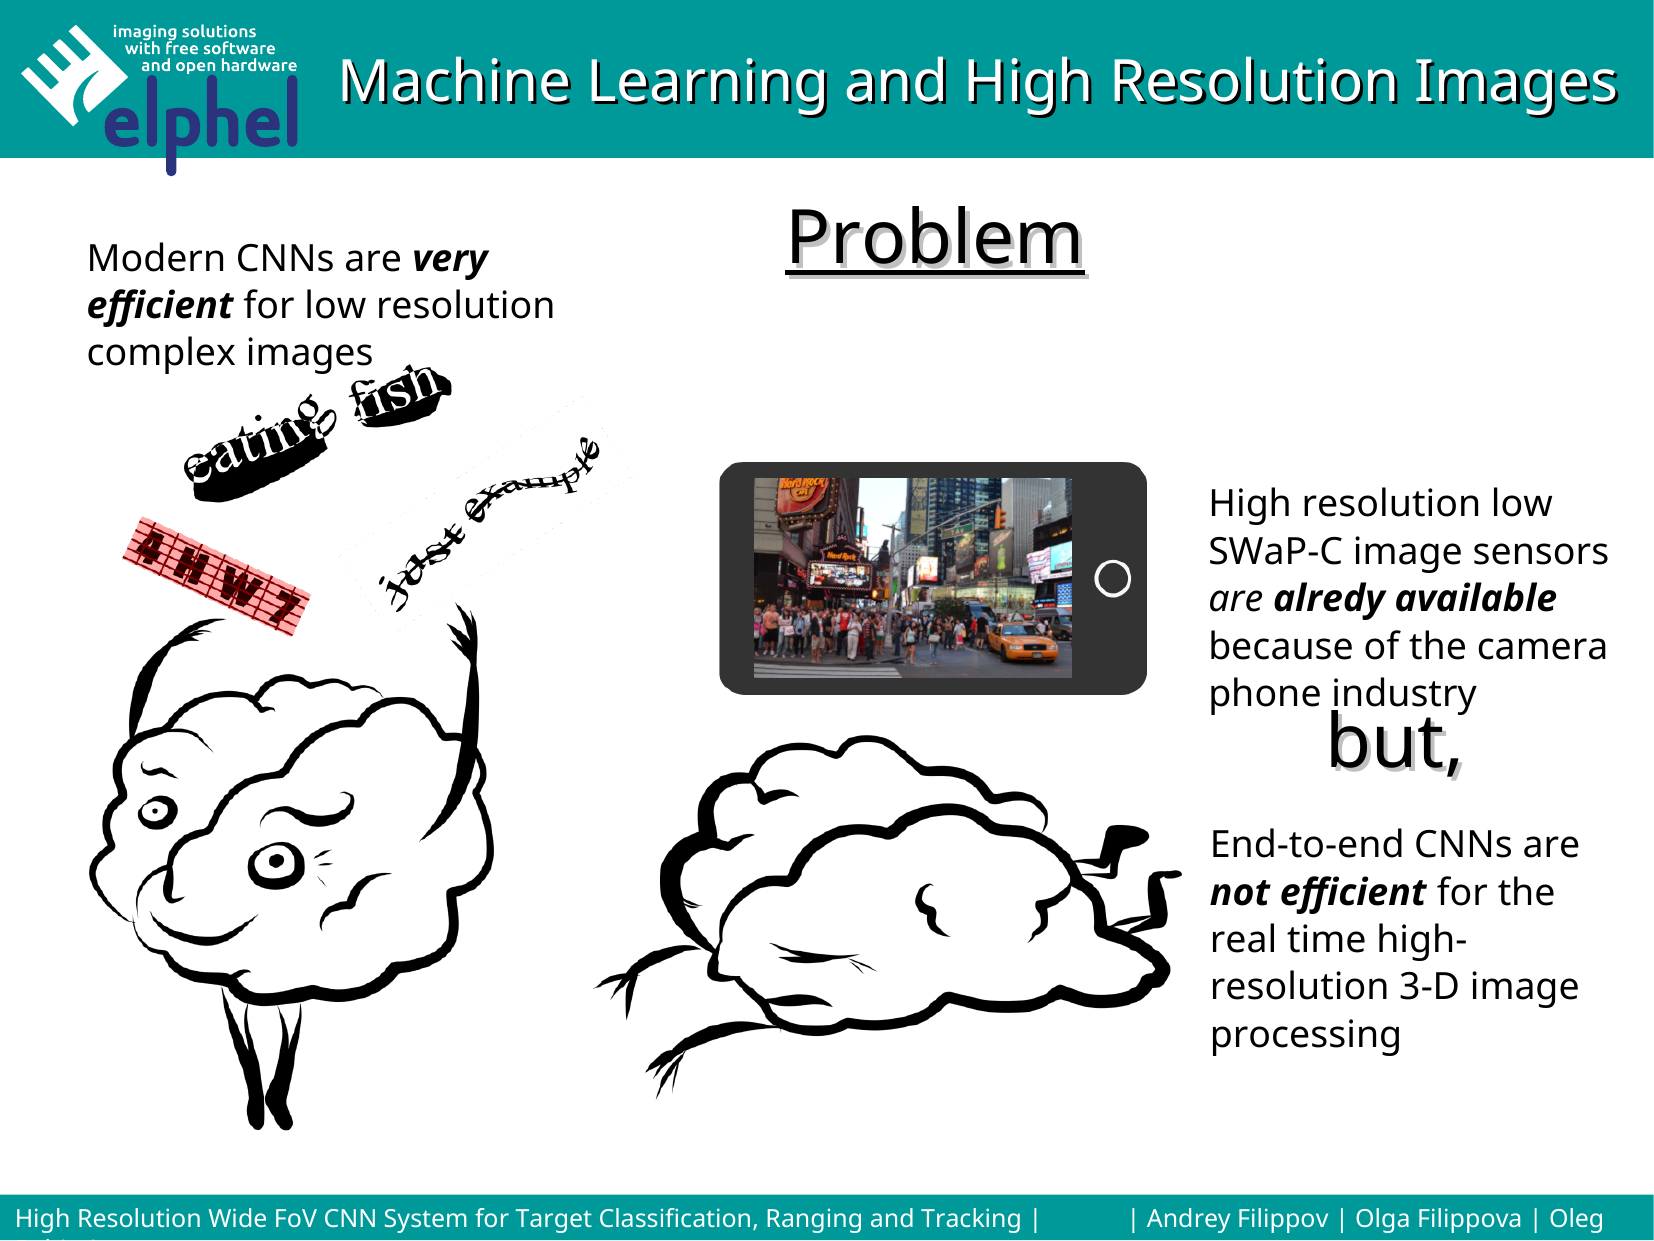

# Machine Learning and High Resolution Images
Problem
Modern CNNs are very efficient for low resolution complex images
High resolution low SWaP-C image sensors are alredy available because of the camera phone industry
but,
End-to-end CNNs are
not efficient for the
real time high-resolution 3-D image processing